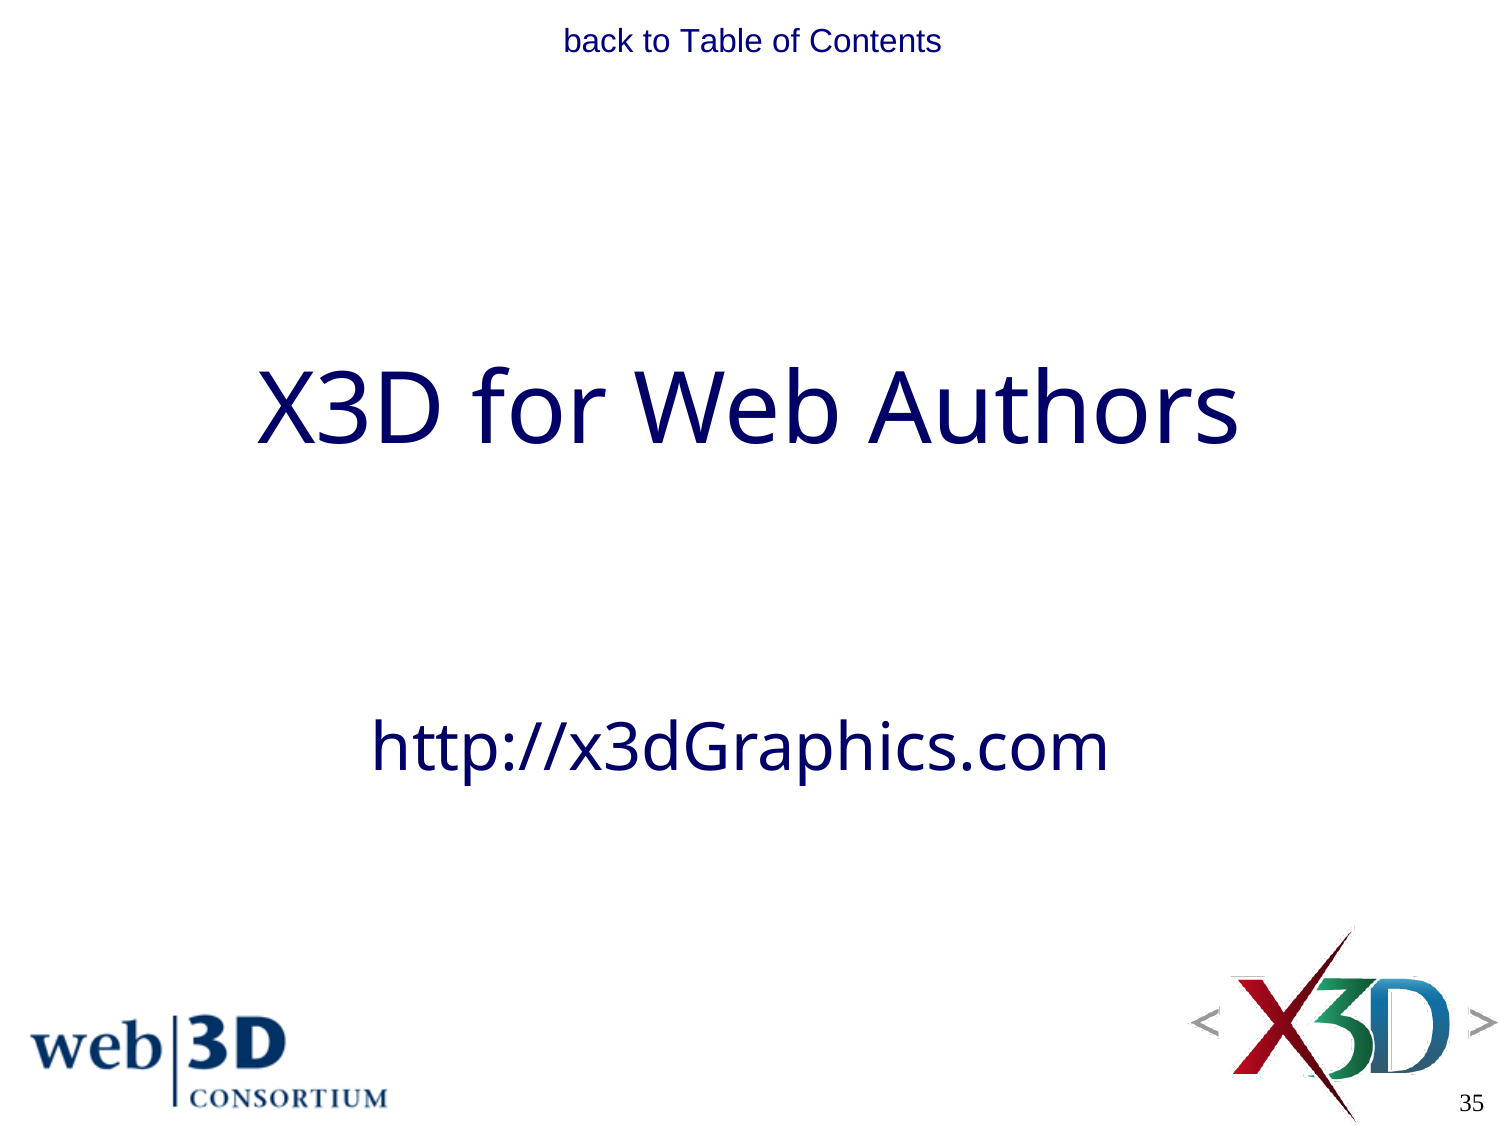

back to Table of Contents
# X3D for Web Authors http://x3dGraphics.com